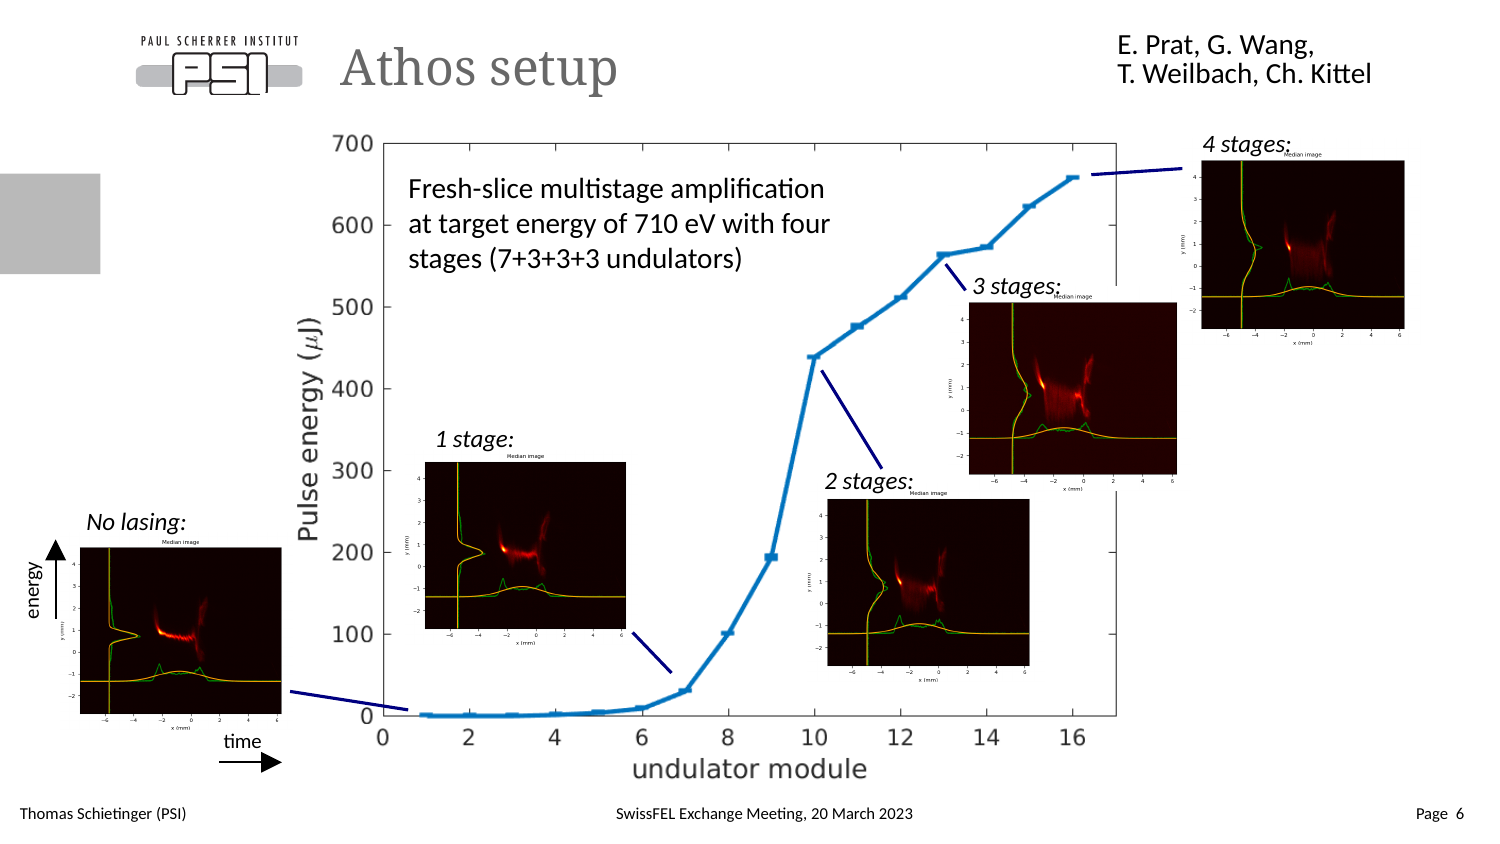

E. Prat, G. Wang,
T. Weilbach, Ch. Kittel
# Athos setup
4 stages:
Fresh-slice multistage amplification at target energy of 710 eV with four stages (7+3+3+3 undulators)
3 stages:
1 stage:
2 stages:
No lasing:
energy
time